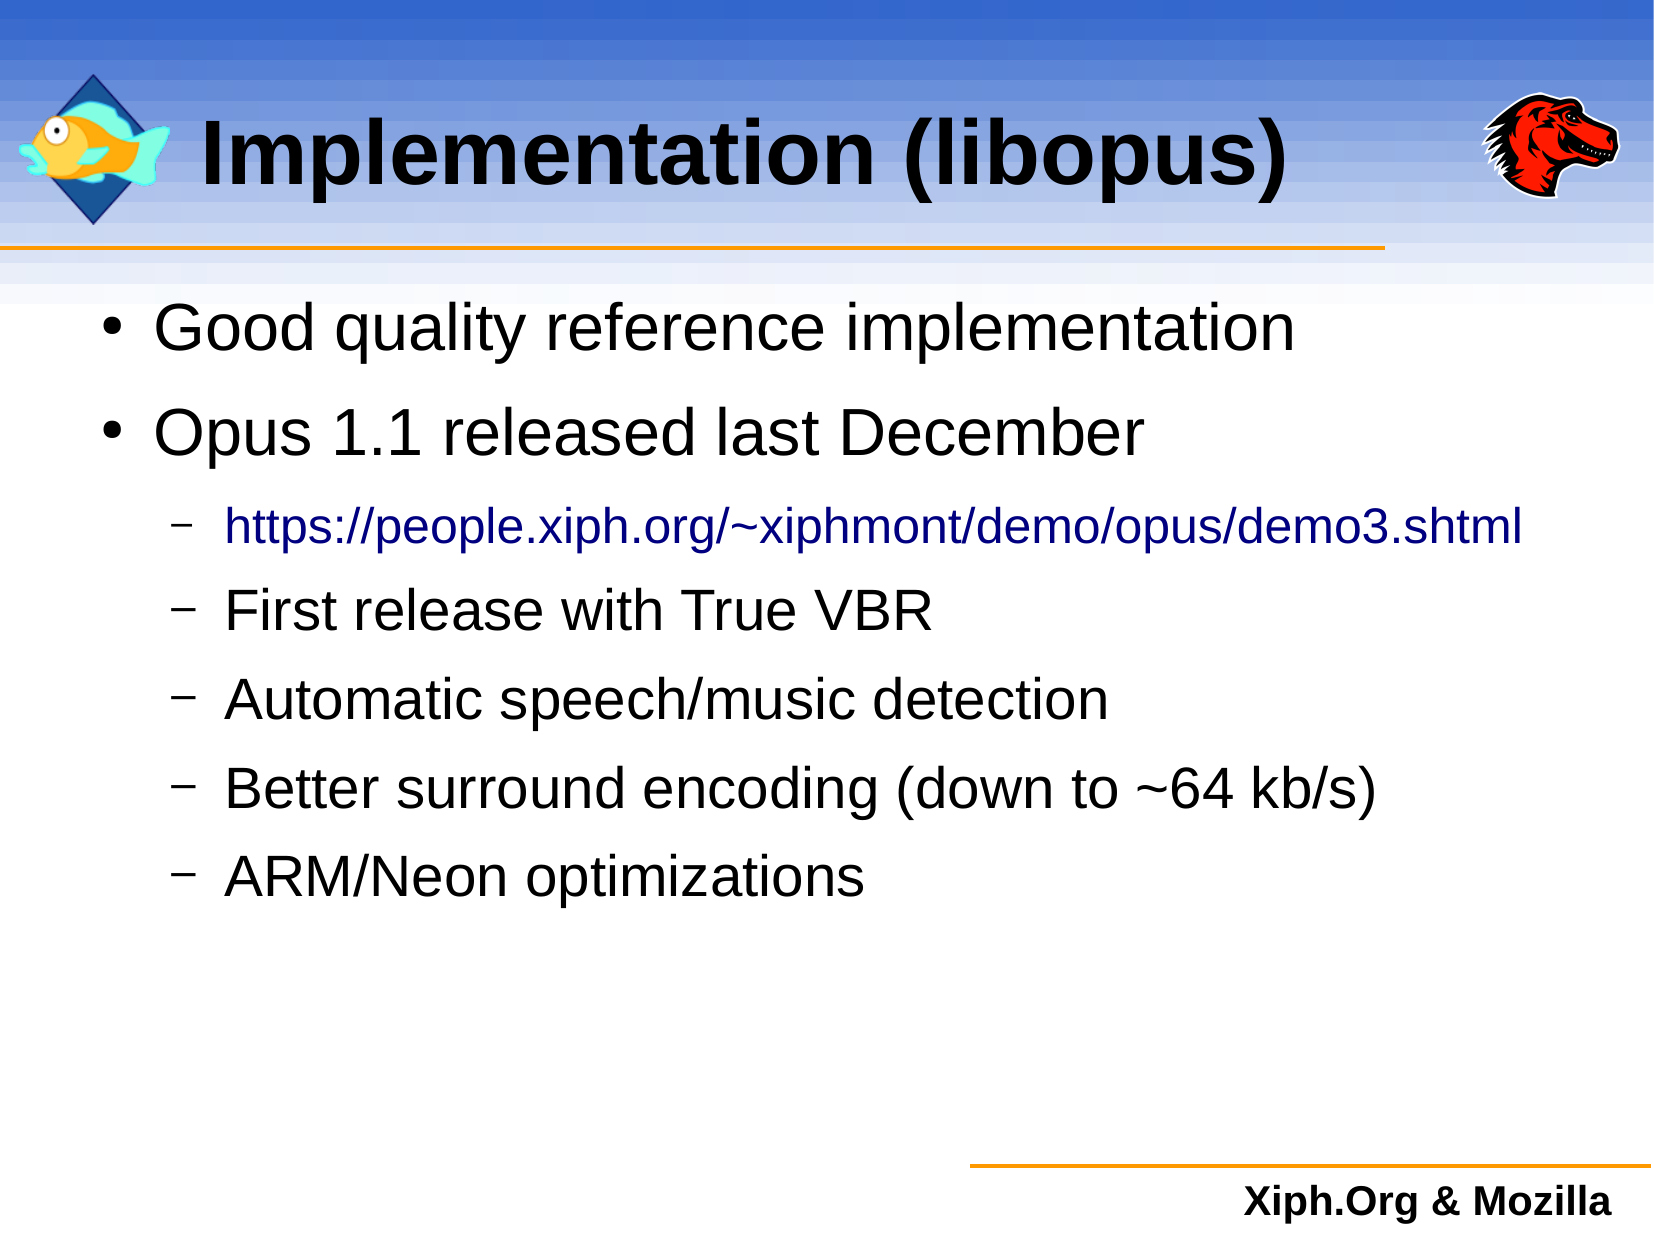

# Implementation (libopus)
Good quality reference implementation
Opus 1.1 released last December
https://people.xiph.org/~xiphmont/demo/opus/demo3.shtml
First release with True VBR
Automatic speech/music detection
Better surround encoding (down to ~64 kb/s)
ARM/Neon optimizations